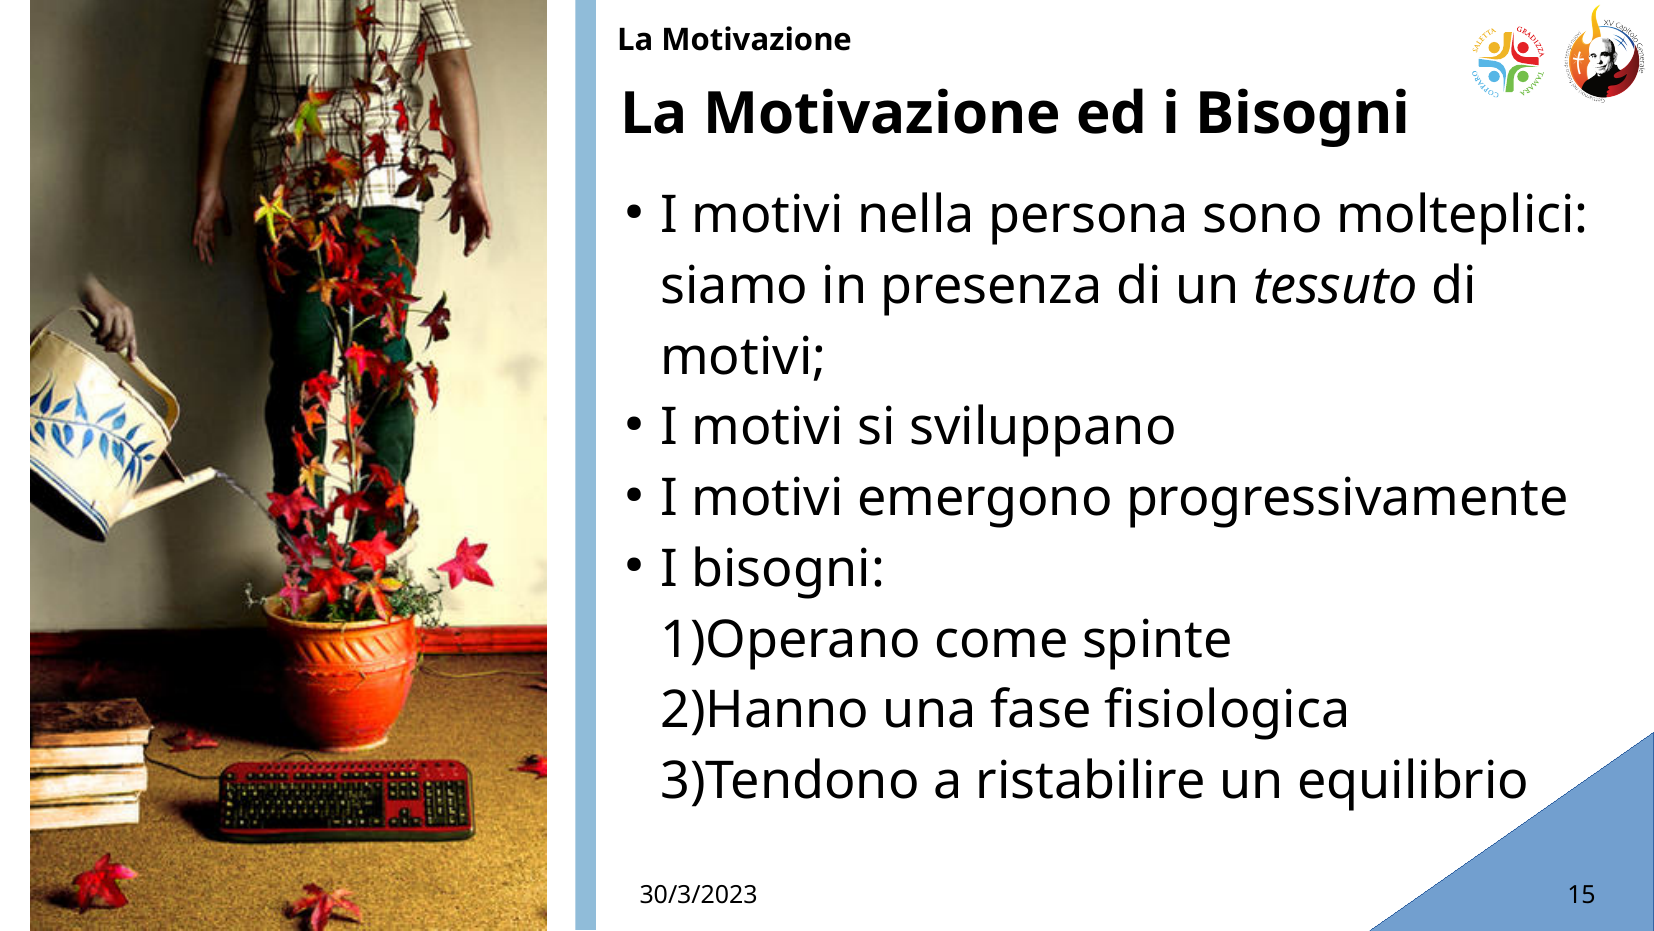

La Motivazione
La Motivazione ed i Bisogni
# I motivi nella persona sono molteplici: siamo in presenza di un tessuto di motivi;
I motivi si sviluppano
I motivi emergono progressivamente
I bisogni:
Operano come spinte
Hanno una fase fisiologica
Tendono a ristabilire un equilibrio